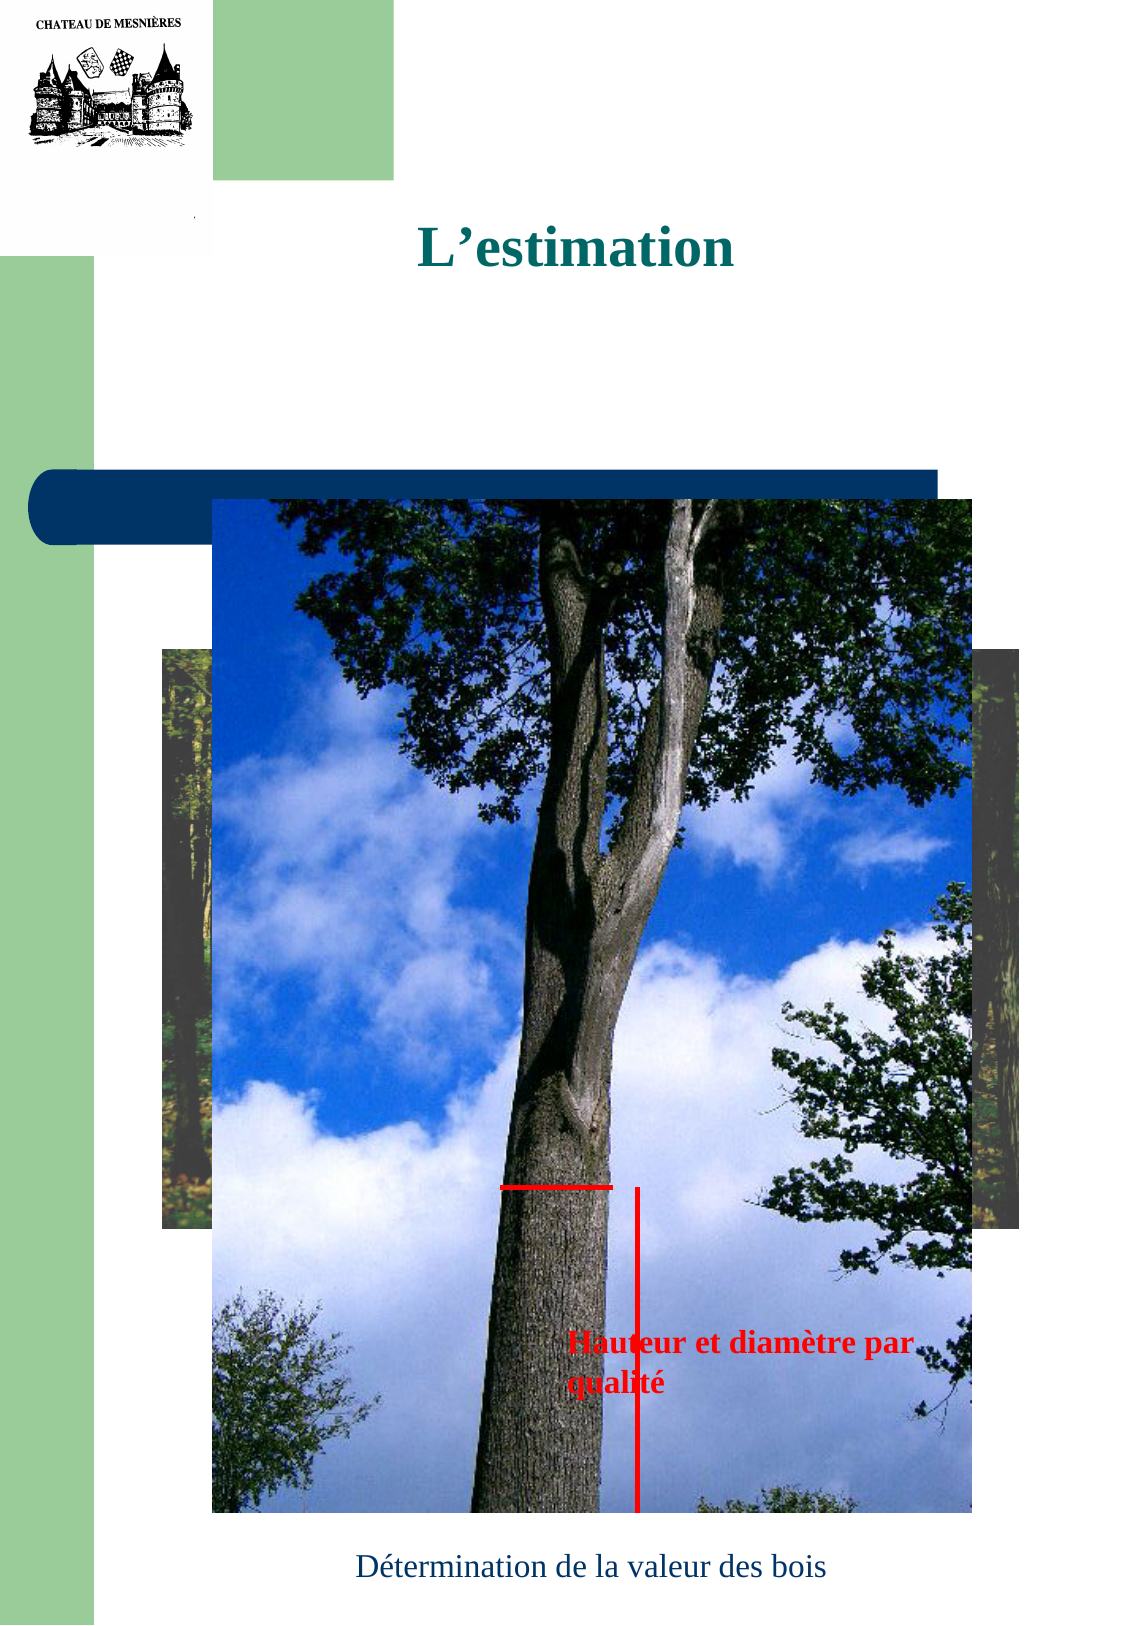

#
L’estimation
Hauteur et diamètre par qualité
Détermination de la valeur des bois